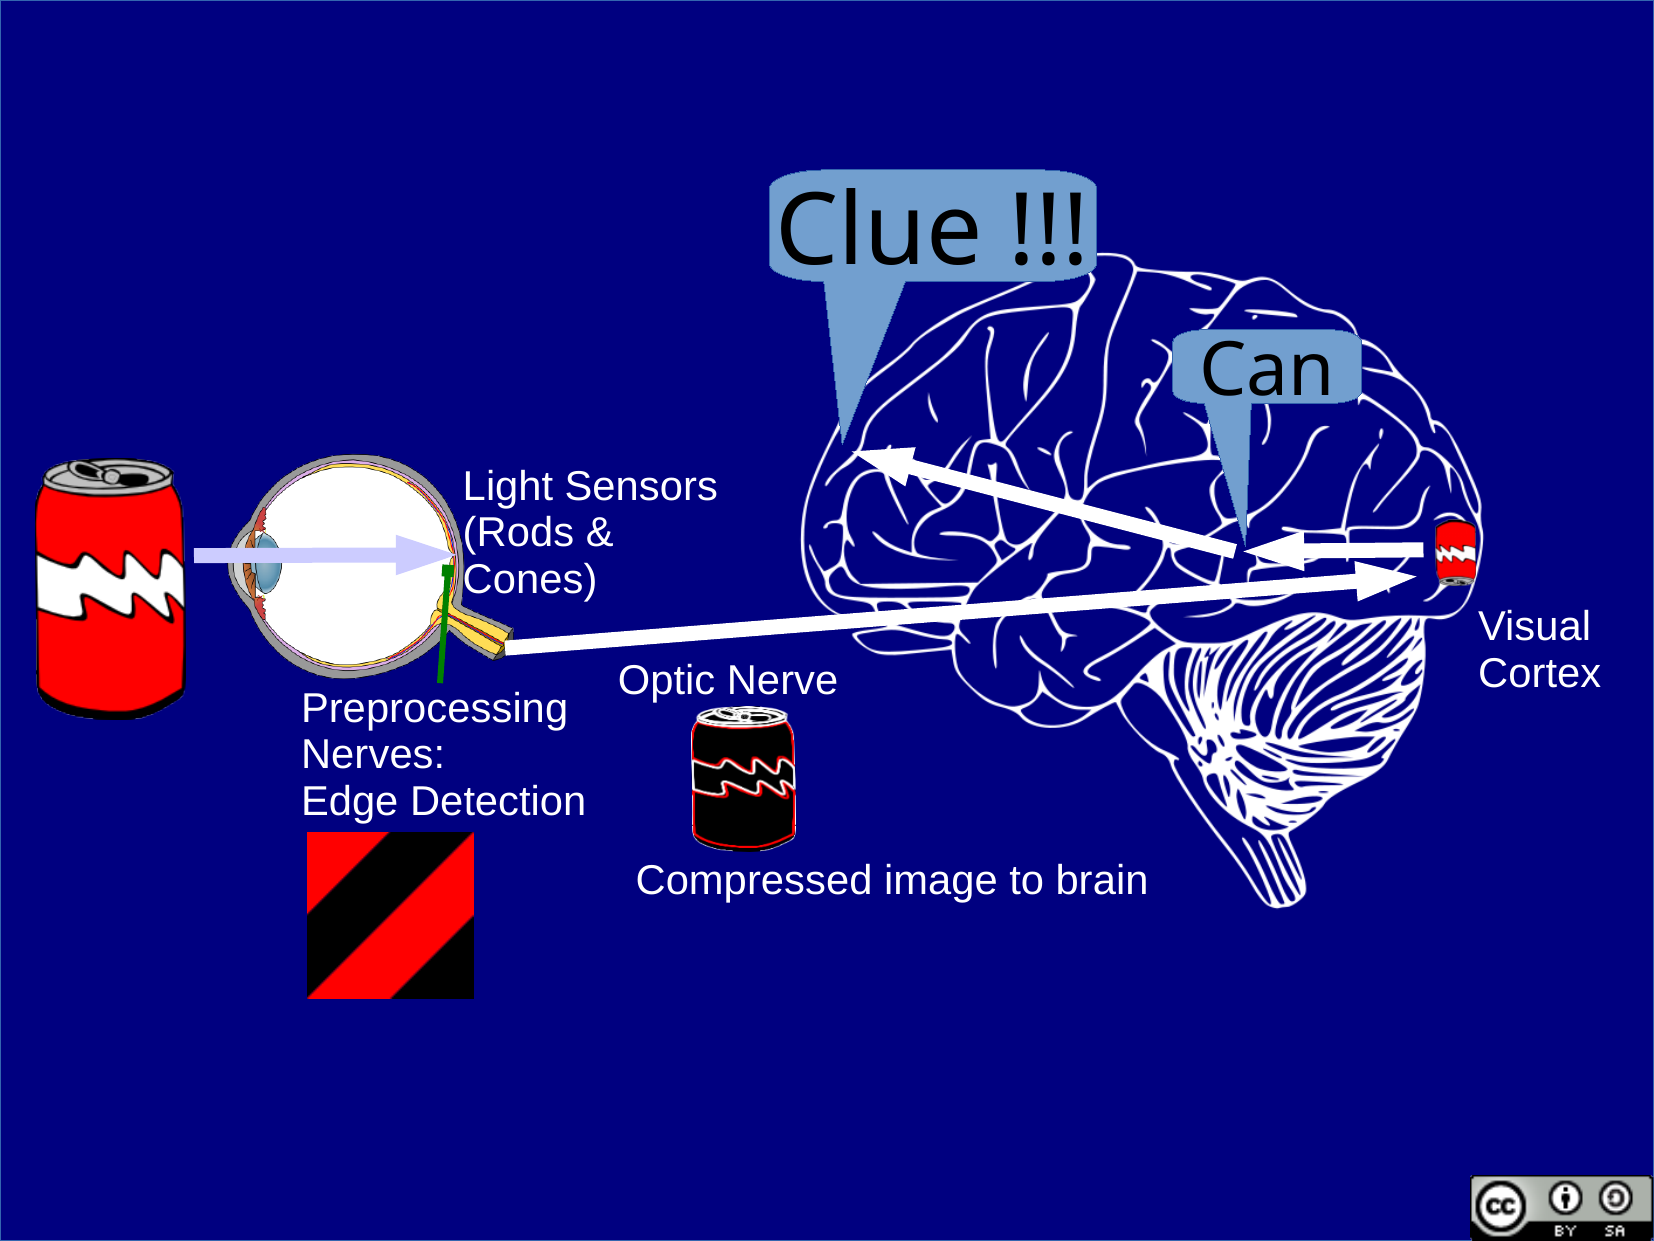

Clue !!!
Can
Light Sensors
(Rods & Cones)
Visual
Cortex
Optic Nerve
Preprocessing
Nerves:
Edge Detection
Compressed image to brain